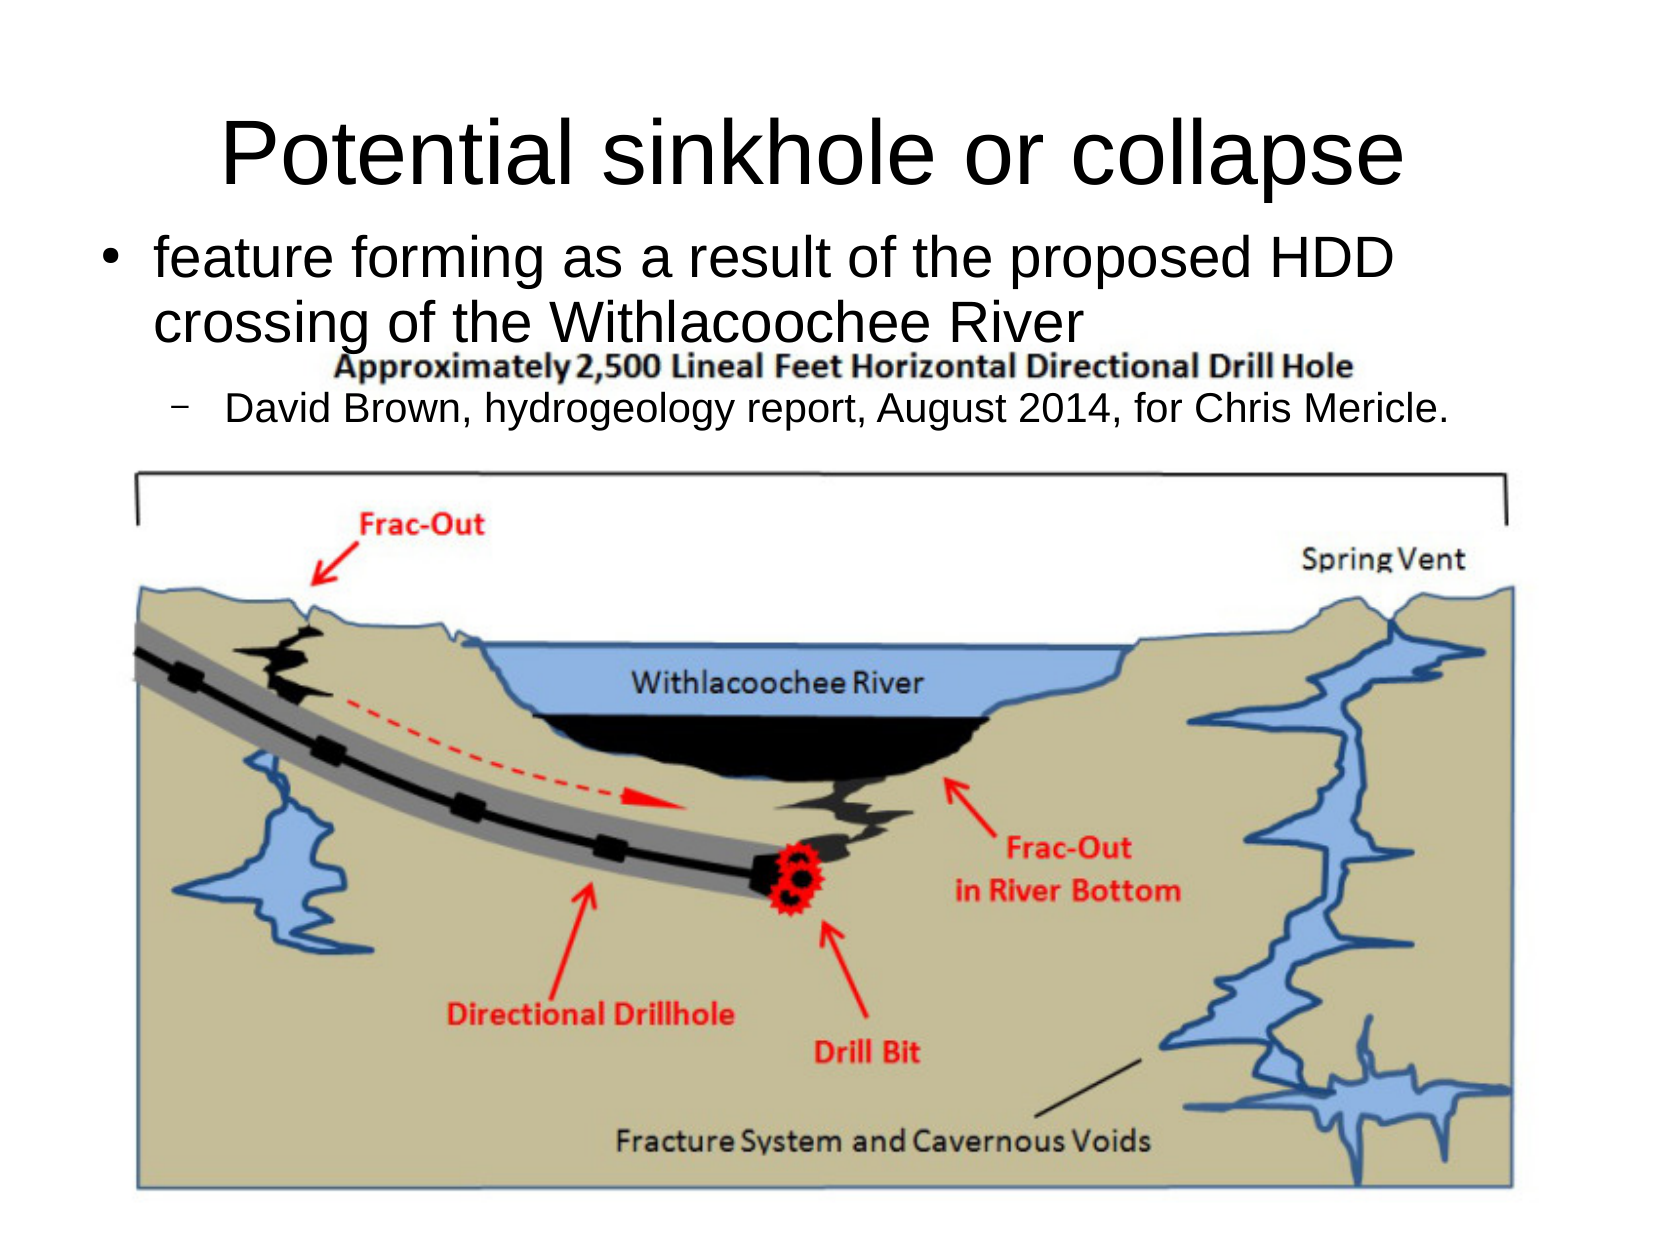

# Potential sinkhole or collapse
feature forming as a result of the proposed HDD crossing of the Withlacoochee River
David Brown, hydrogeology report, August 2014, for Chris Mericle.